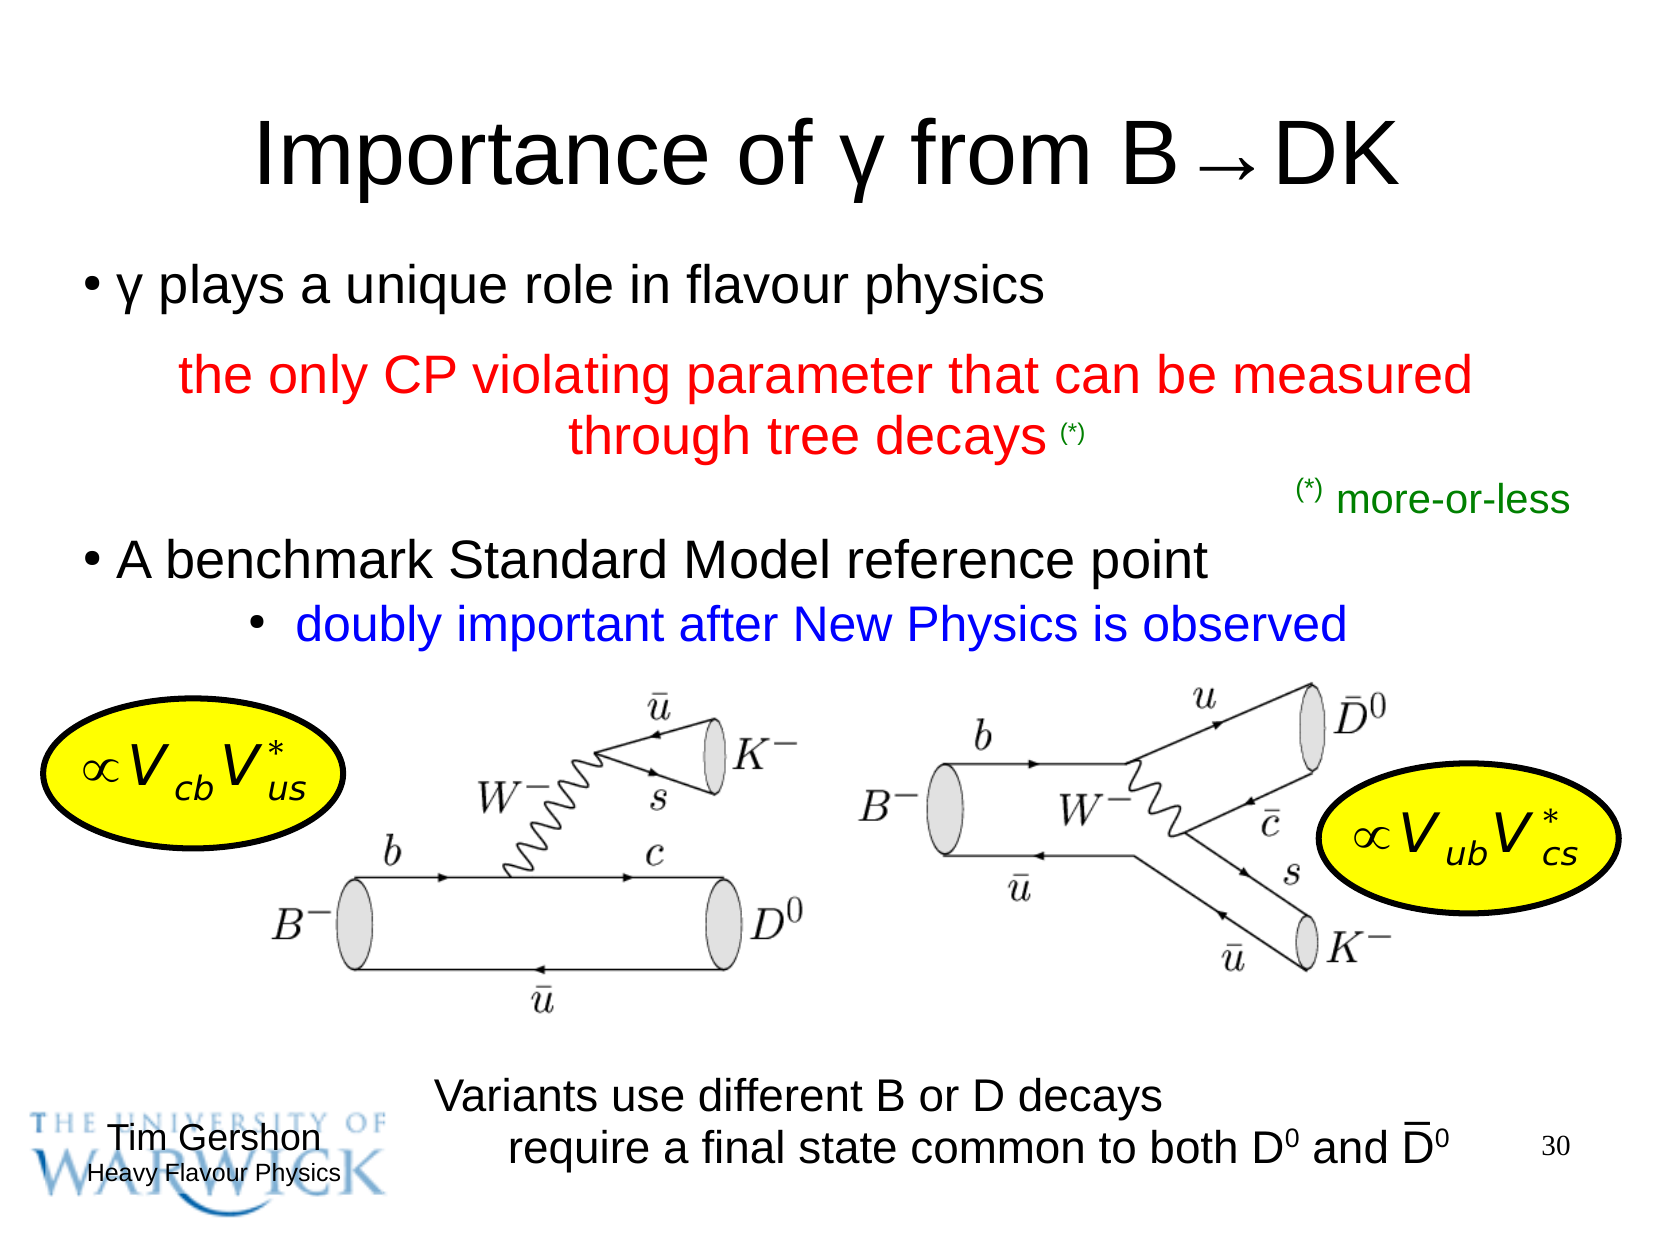

# Importance of γ from B→DK
 γ plays a unique role in flavour physics
the only CP violating parameter that can be measured through tree decays (*)
(*) more-or-less
 A benchmark Standard Model reference point
doubly important after New Physics is observed
Variants use different B or D decays
	require a final state common to both D0 and D0
–
Tim Gershon
Heavy Flavour Physics
30